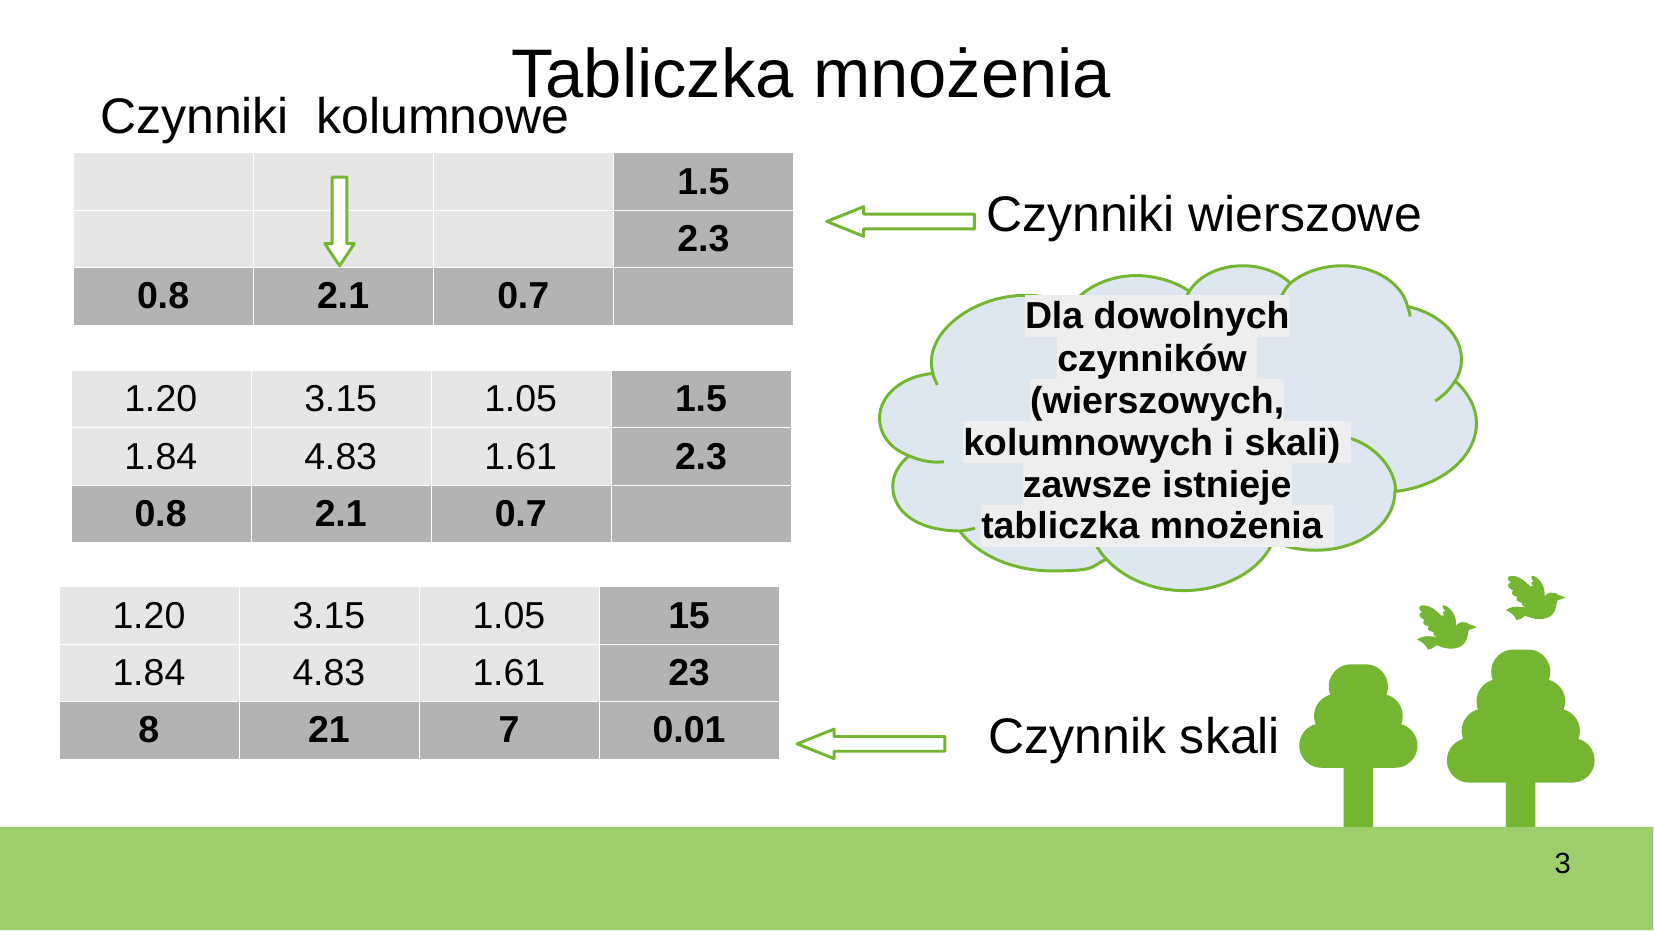

# Tabliczka mnożenia
Czynniki kolumnowe
| | | | 1.5 |
| --- | --- | --- | --- |
| | | | 2.3 |
| 0.8 | 2.1 | 0.7 | |
Czynniki wierszowe
Dla dowolnych czynników
(wierszowych, kolumnowych i skali)
zawsze istnieje tabliczka mnożenia
| 1.20 | 3.15 | 1.05 | 1.5 |
| --- | --- | --- | --- |
| 1.84 | 4.83 | 1.61 | 2.3 |
| 0.8 | 2.1 | 0.7 | |
| 1.20 | 3.15 | 1.05 | 15 |
| --- | --- | --- | --- |
| 1.84 | 4.83 | 1.61 | 23 |
| 8 | 21 | 7 | 0.01 |
Czynnik skali
3